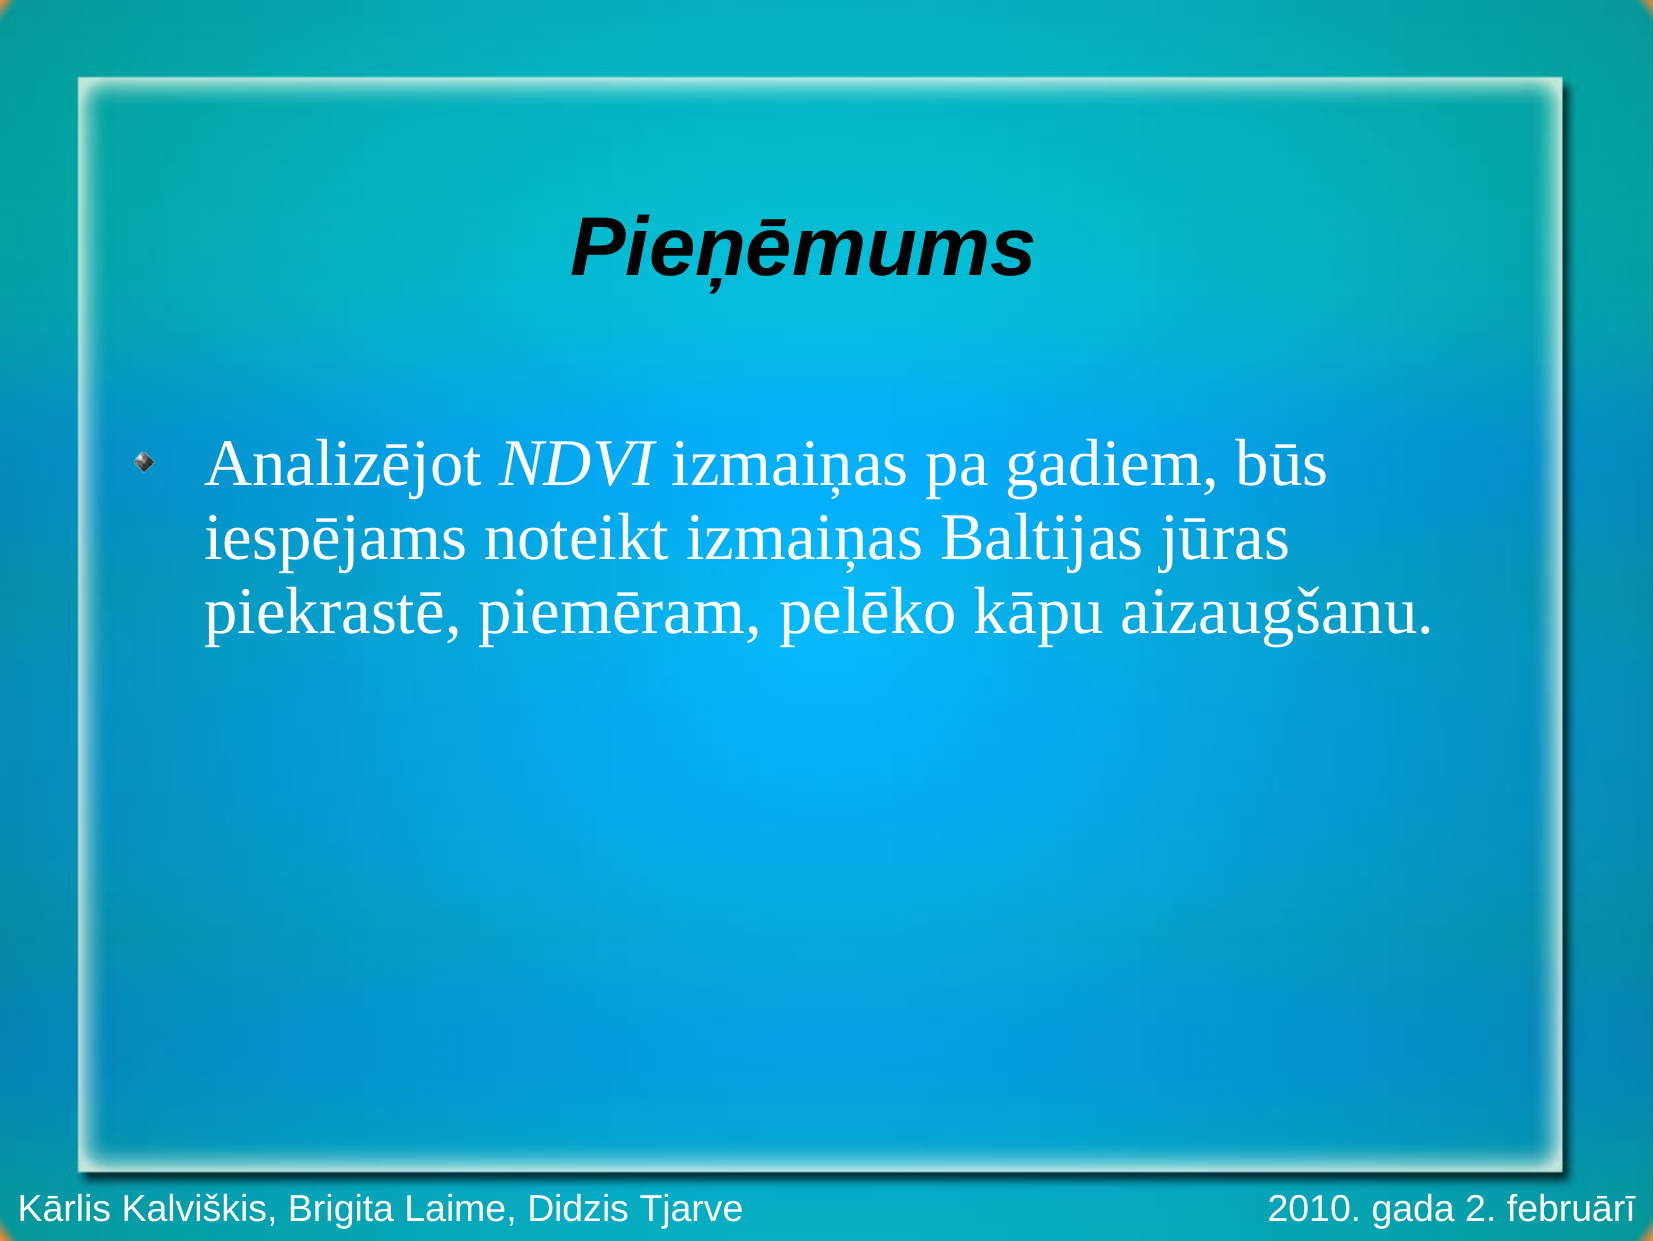

# Pieņēmums
Analizējot NDVI izmaiņas pa gadiem, būs iespējams noteikt izmaiņas Baltijas jūras piekrastē, piemēram, pelēko kāpu aizaugšanu.